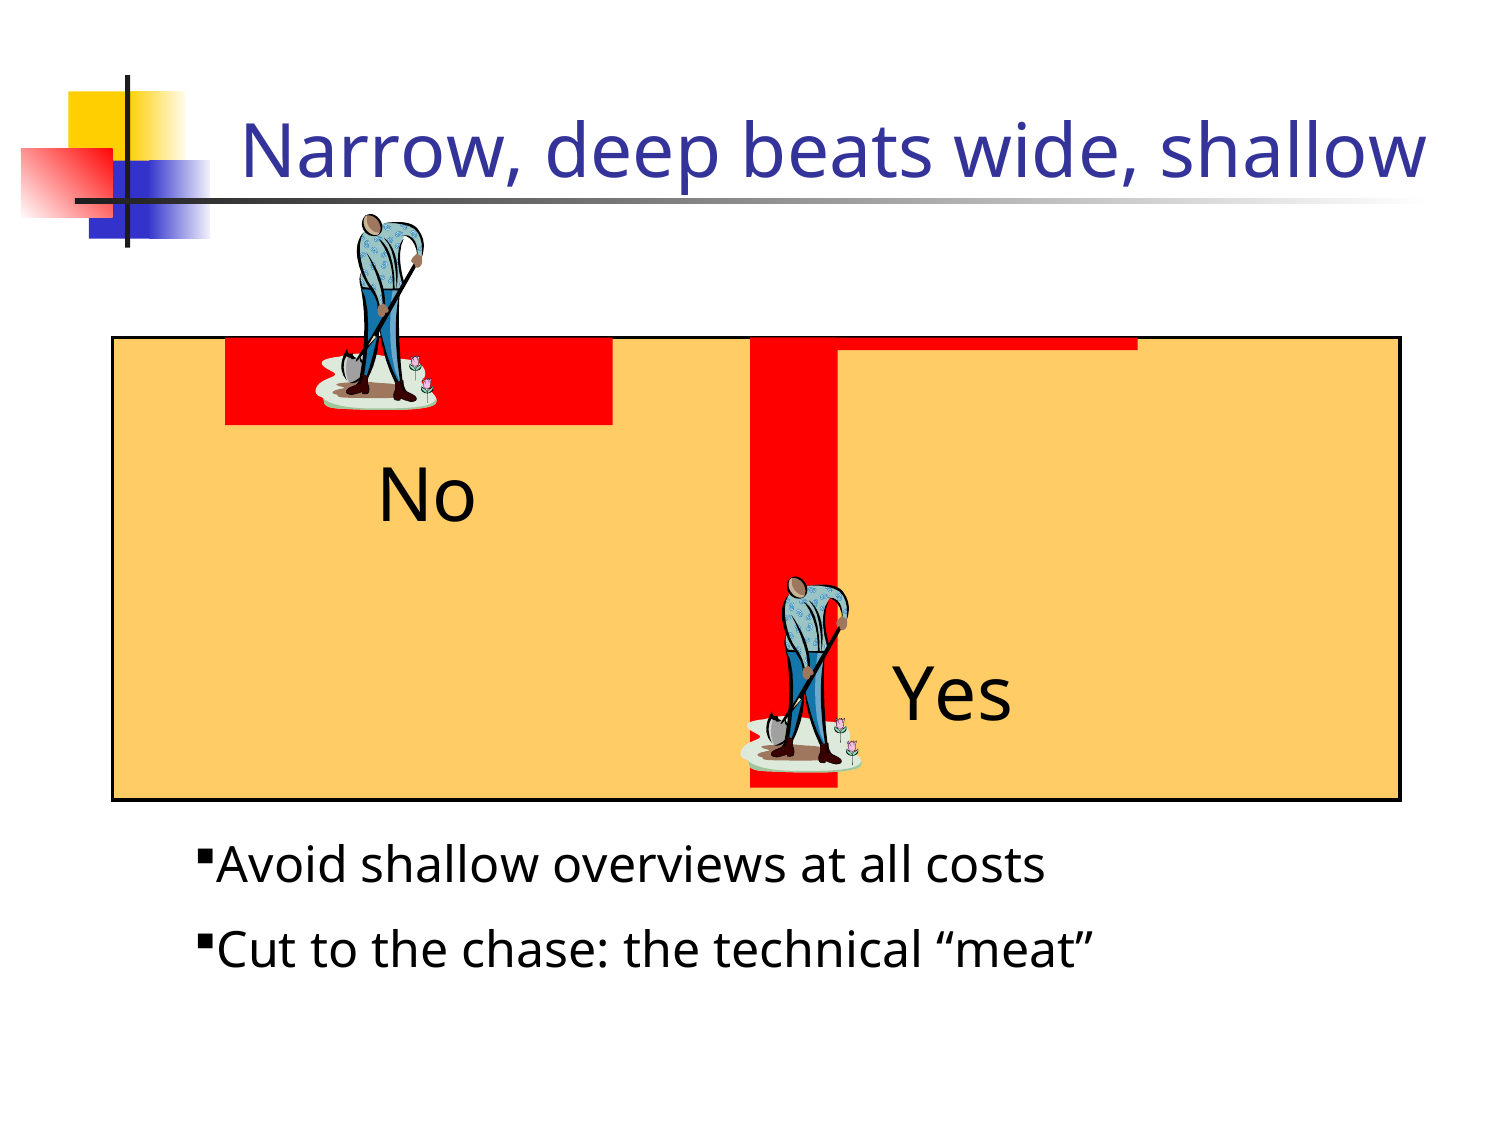

# Narrow, deep beats wide, shallow
No
Yes
Avoid shallow overviews at all costs
Cut to the chase: the technical “meat”